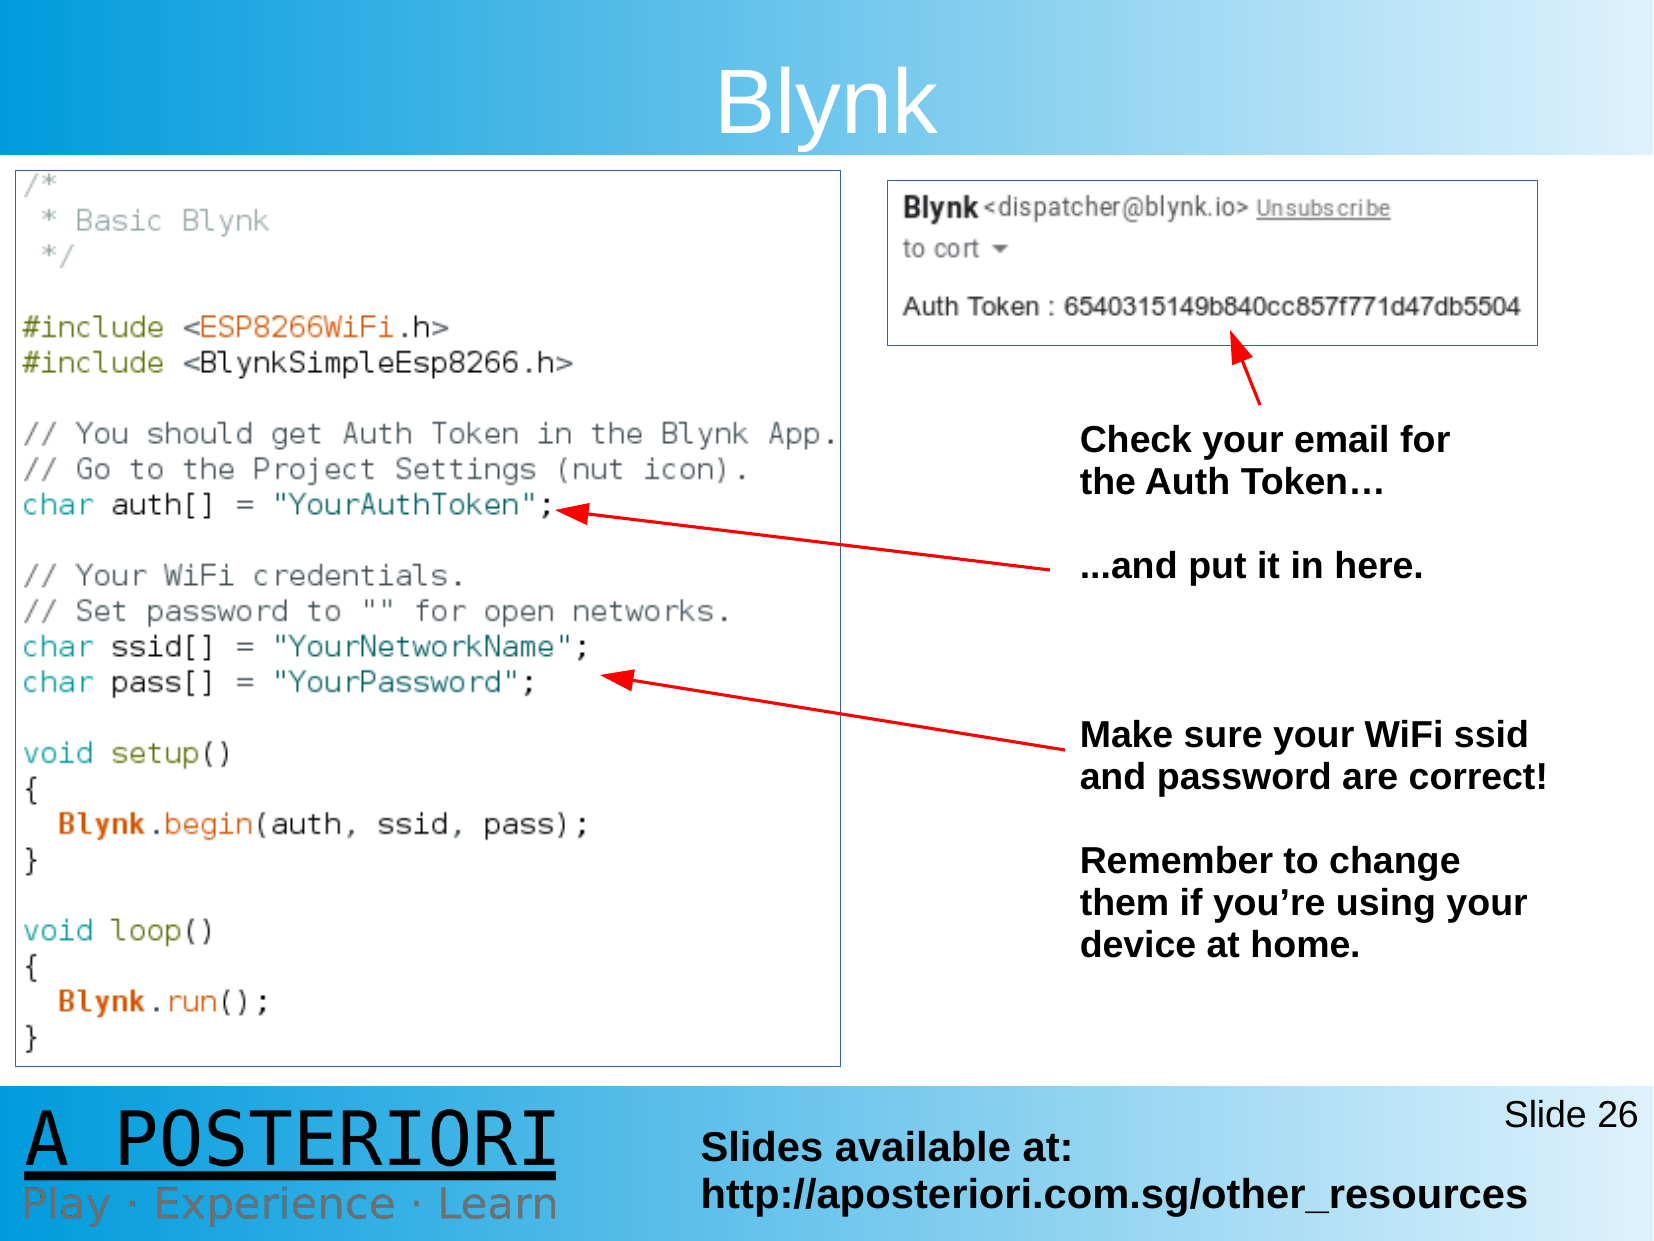

# Blynk
Check your email for the Auth Token…
...and put it in here.
Make sure your WiFi ssid and password are correct!
Remember to change them if you’re using your device at home.